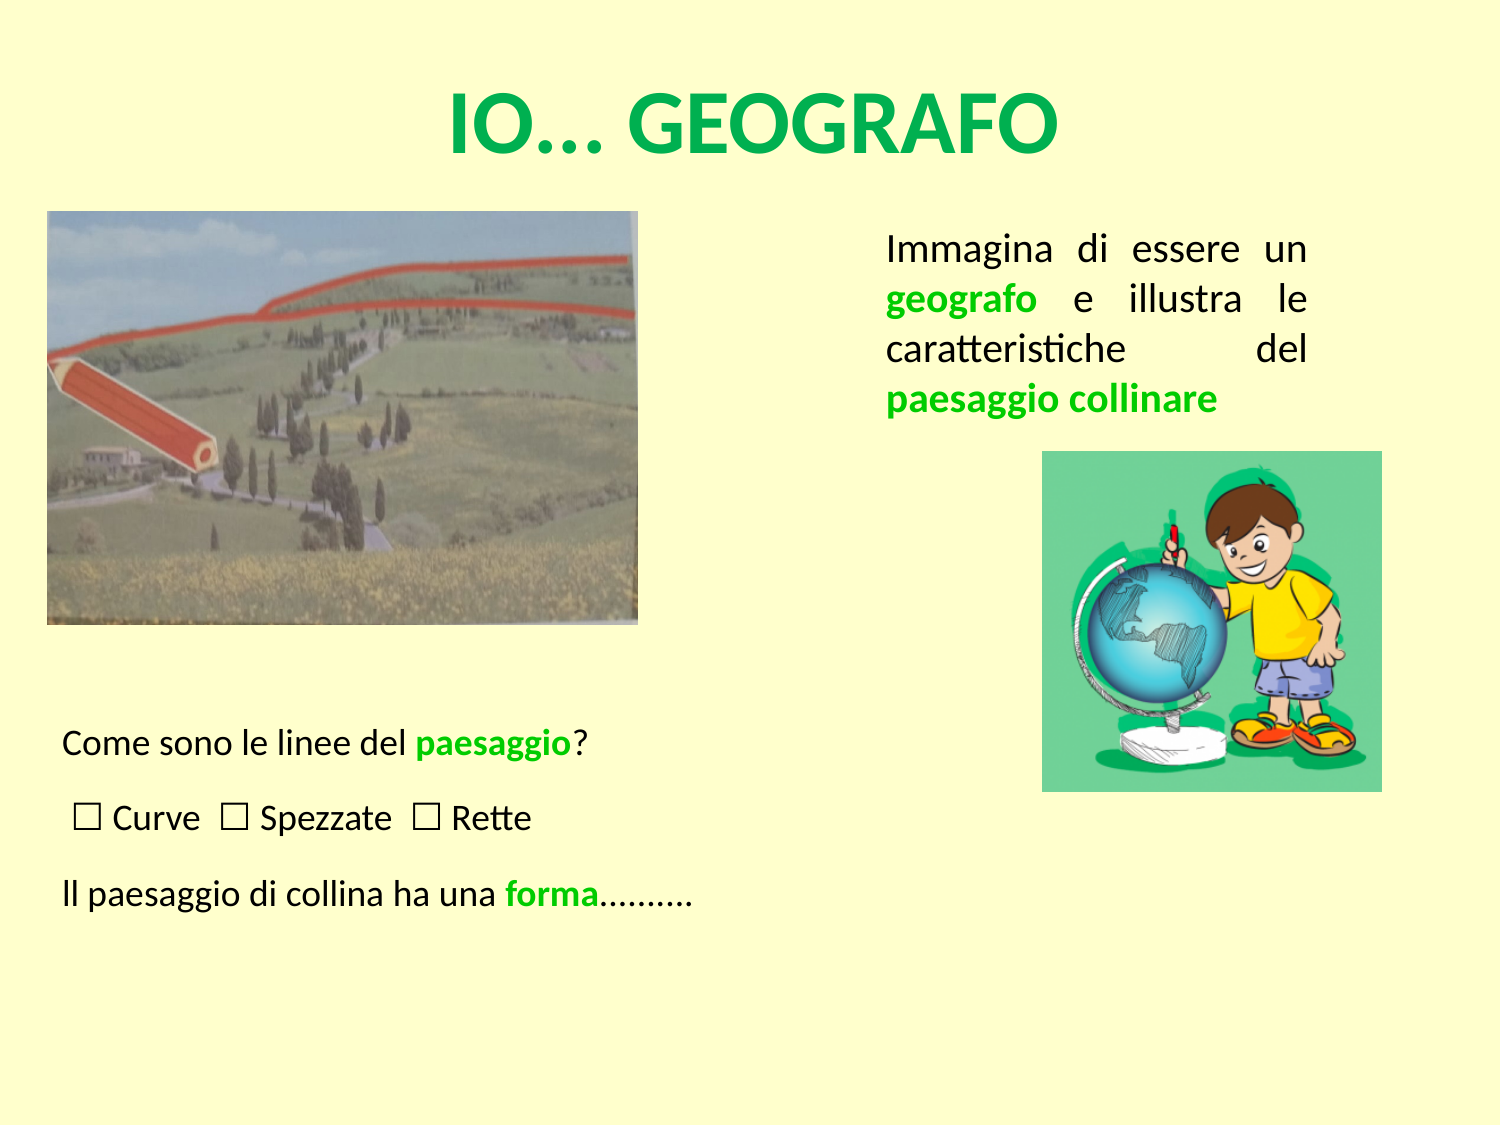

# IO... GEOGRAFO
Immagina di essere un geografo e illustra le caratteristiche del paesaggio collinare
Come sono le linee del paesaggio?
 ☐ Curve ☐ Spezzate ☐ Rette
ll paesaggio di collina ha una forma..........